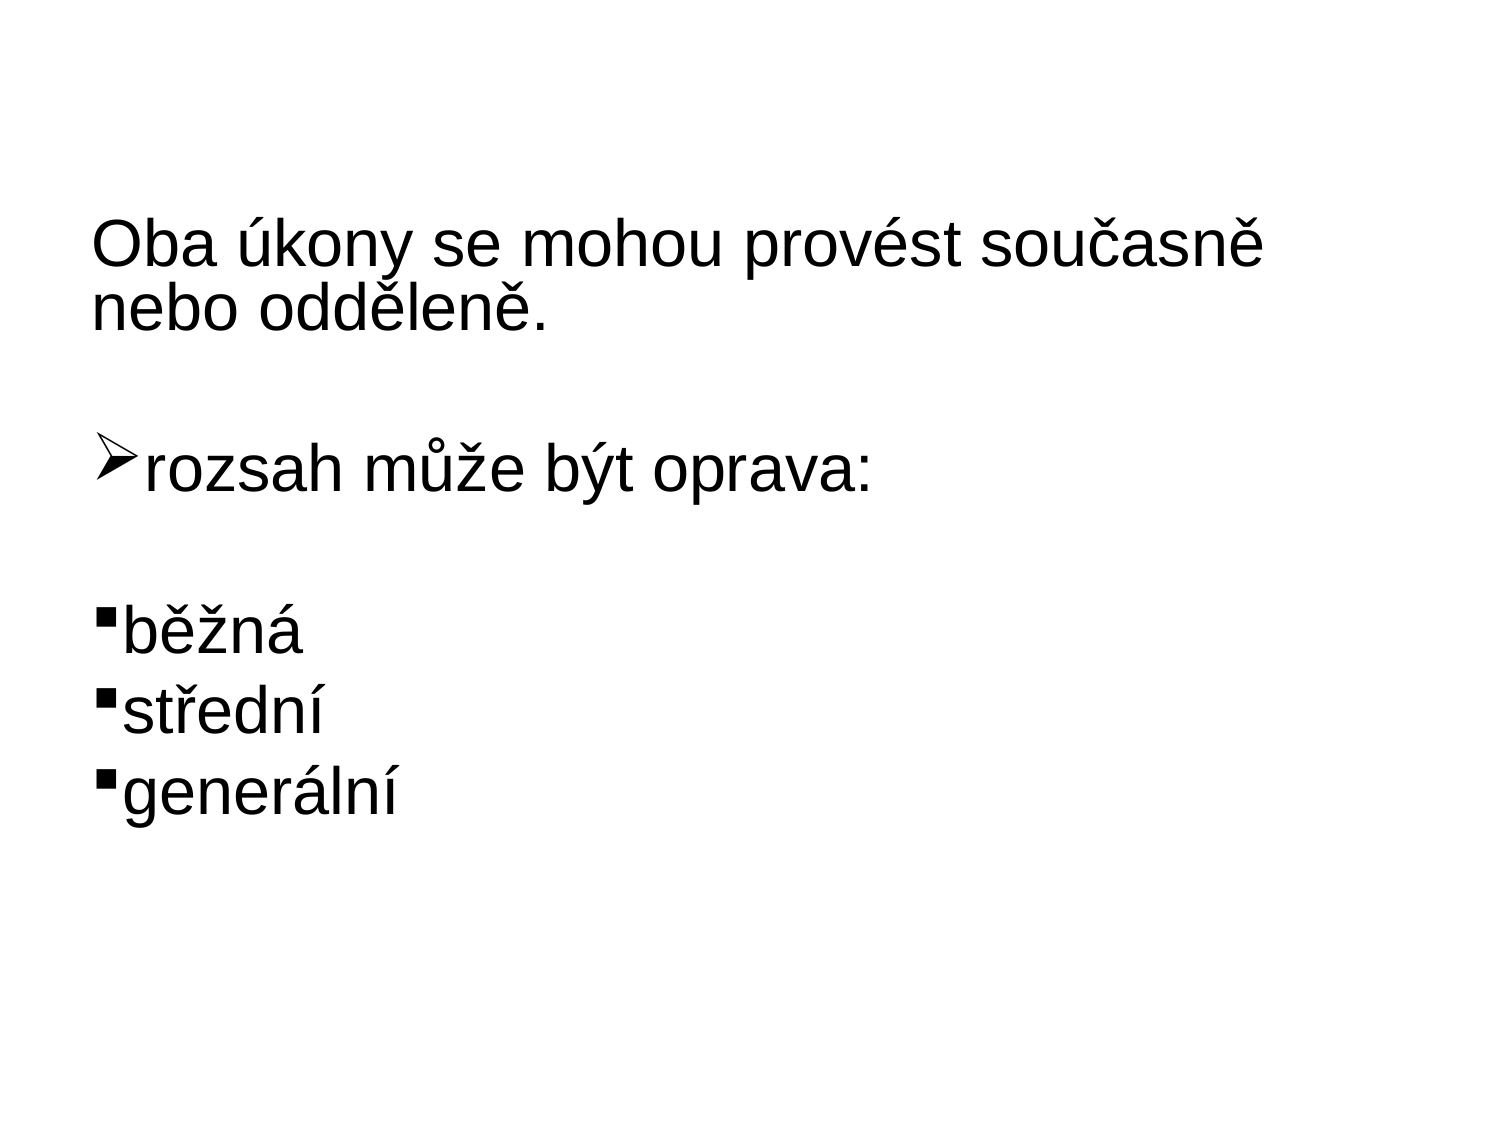

# Oba úkony se mohou provést současně nebo odděleně.
rozsah může být oprava:
běžná
střední
generální